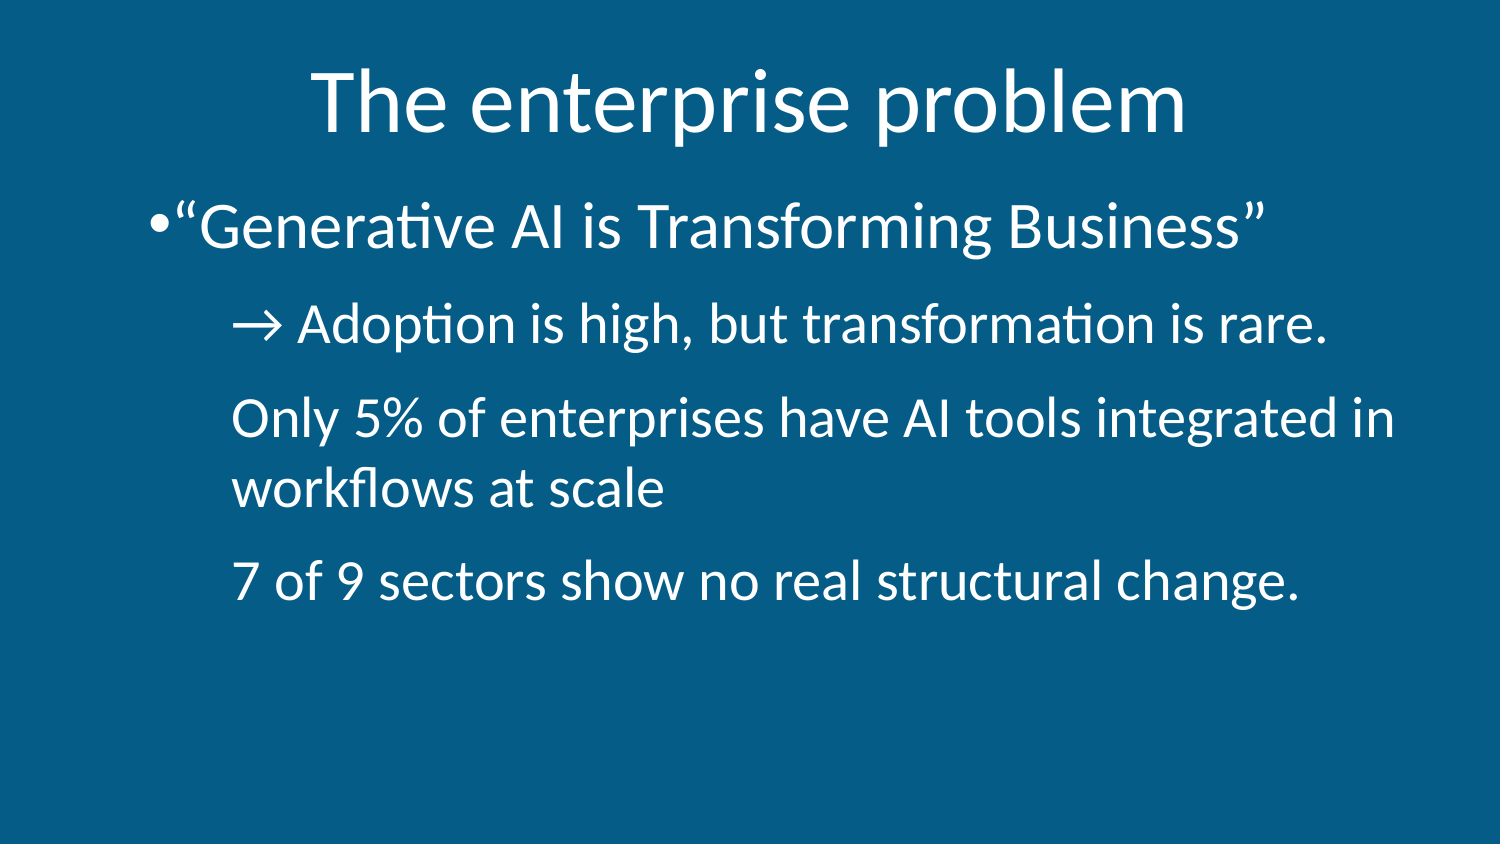

# The enterprise problem
“Generative AI is Transforming Business”
→ Adoption is high, but transformation is rare.
Only 5% of enterprises have AI tools integrated in workflows at scale
7 of 9 sectors show no real structural change.